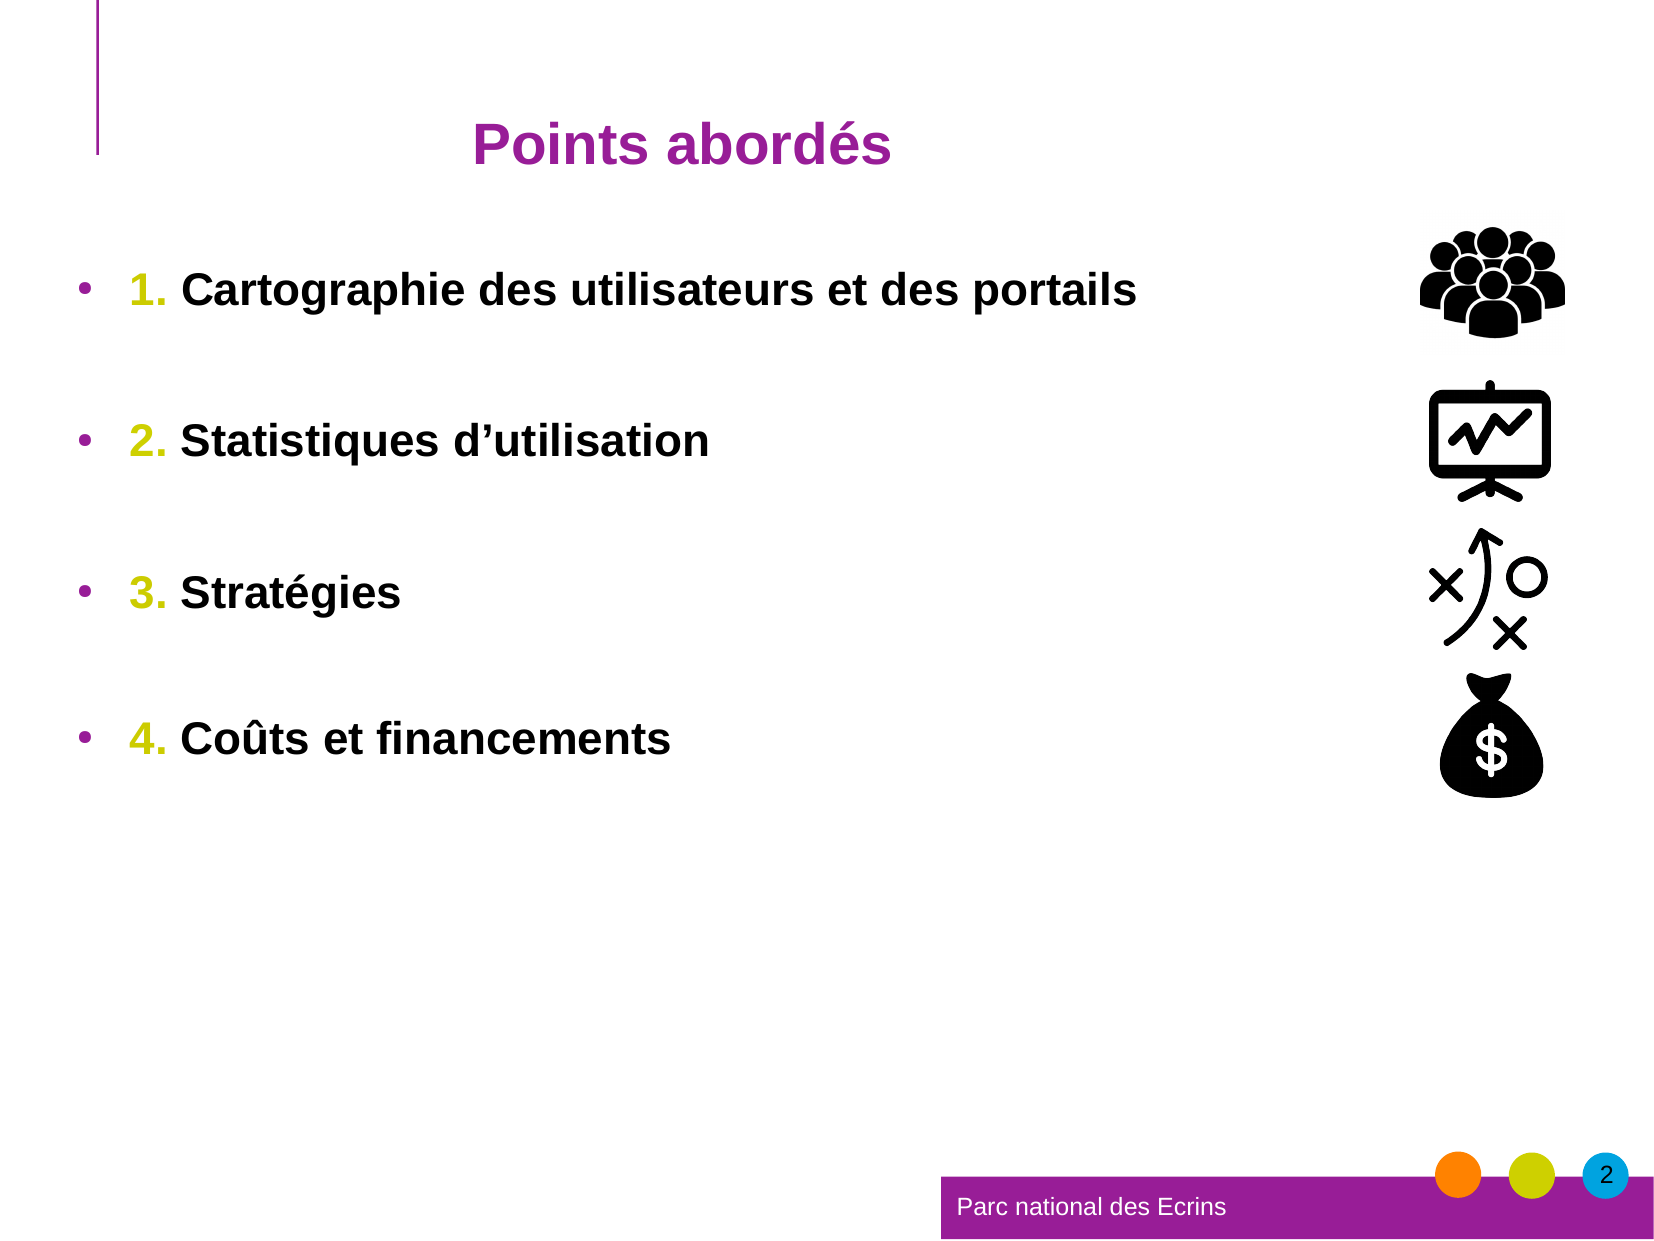

# Points abordés
1. Cartographie des utilisateurs et des portails
2. Statistiques d’utilisation
3. Stratégies
4. Coûts et financements